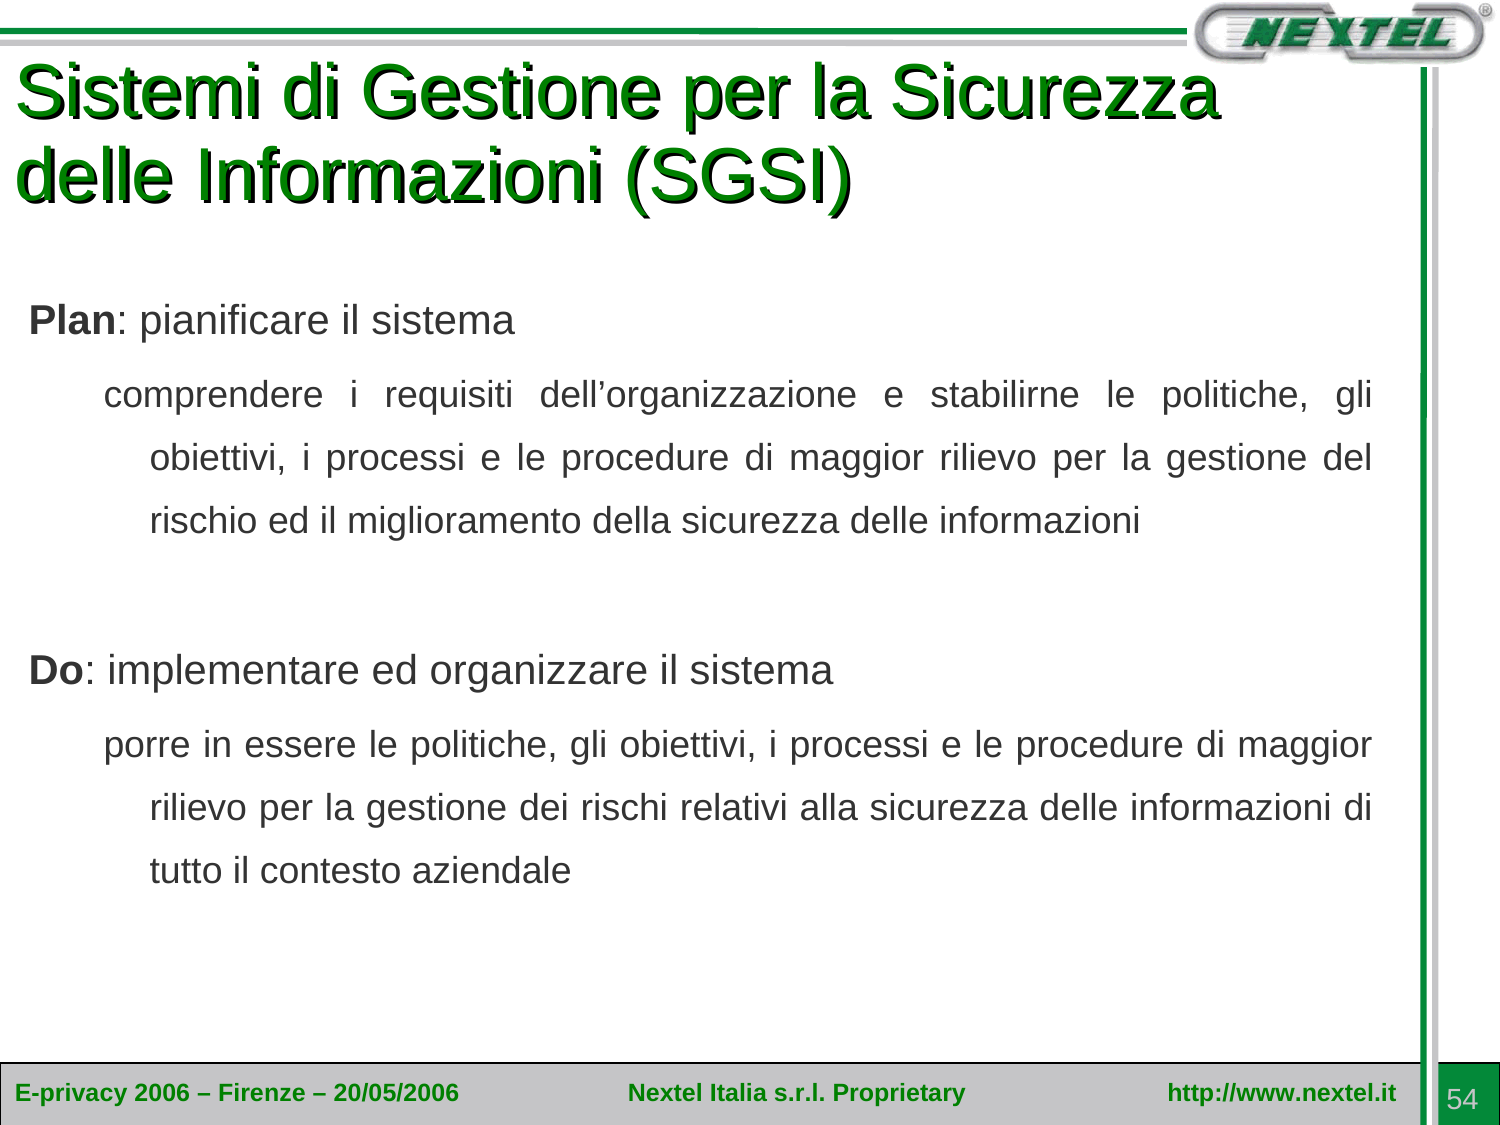

Sistemi di Gestione per la Sicurezza delle Informazioni (SGSI)
# Plan: pianificare il sistema
comprendere i requisiti dell’organizzazione e stabilirne le politiche, gli obiettivi, i processi e le procedure di maggior rilievo per la gestione del rischio ed il miglioramento della sicurezza delle informazioni
Do: implementare ed organizzare il sistema
porre in essere le politiche, gli obiettivi, i processi e le procedure di maggior rilievo per la gestione dei rischi relativi alla sicurezza delle informazioni di tutto il contesto aziendale
54